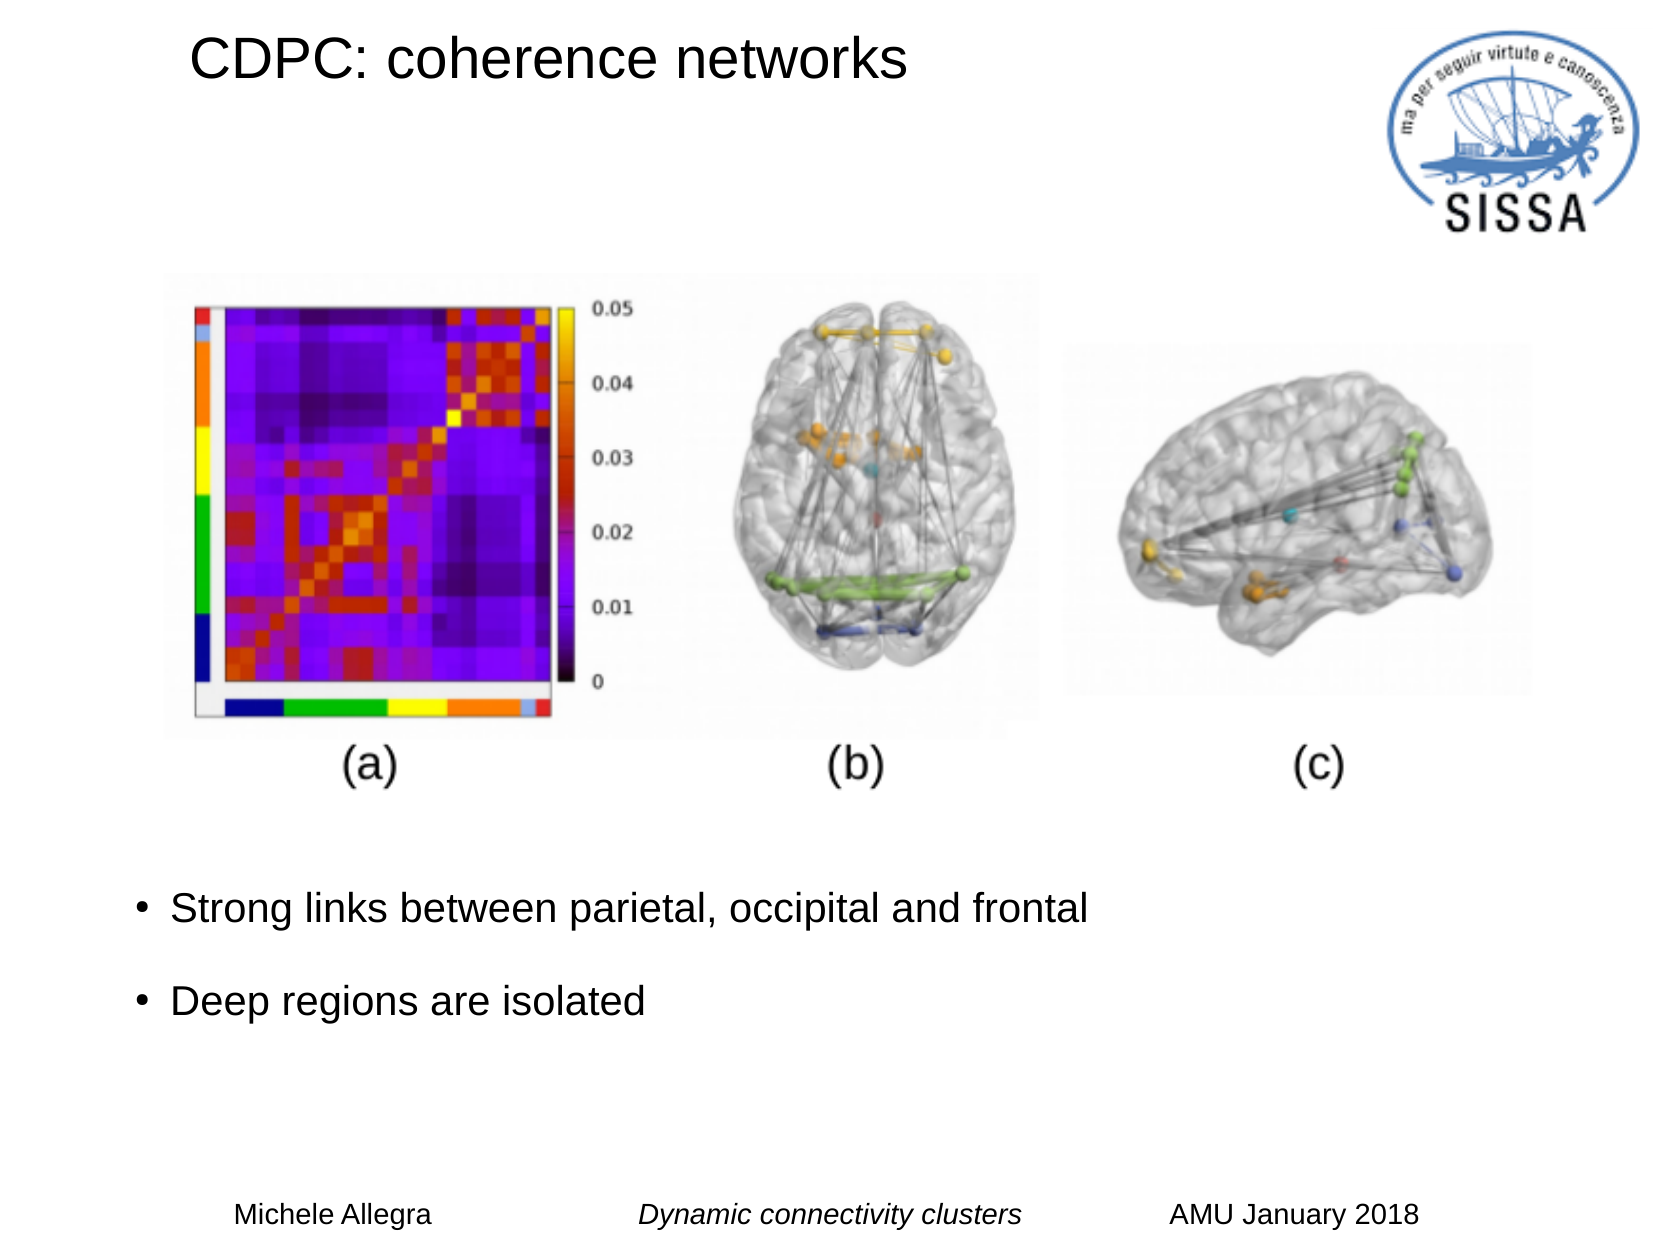

CDPC: coherence networks
Strong links between parietal, occipital and frontal
Deep regions are isolated
#
Michele Allegra Dynamic connectivity clusters AMU January 2018